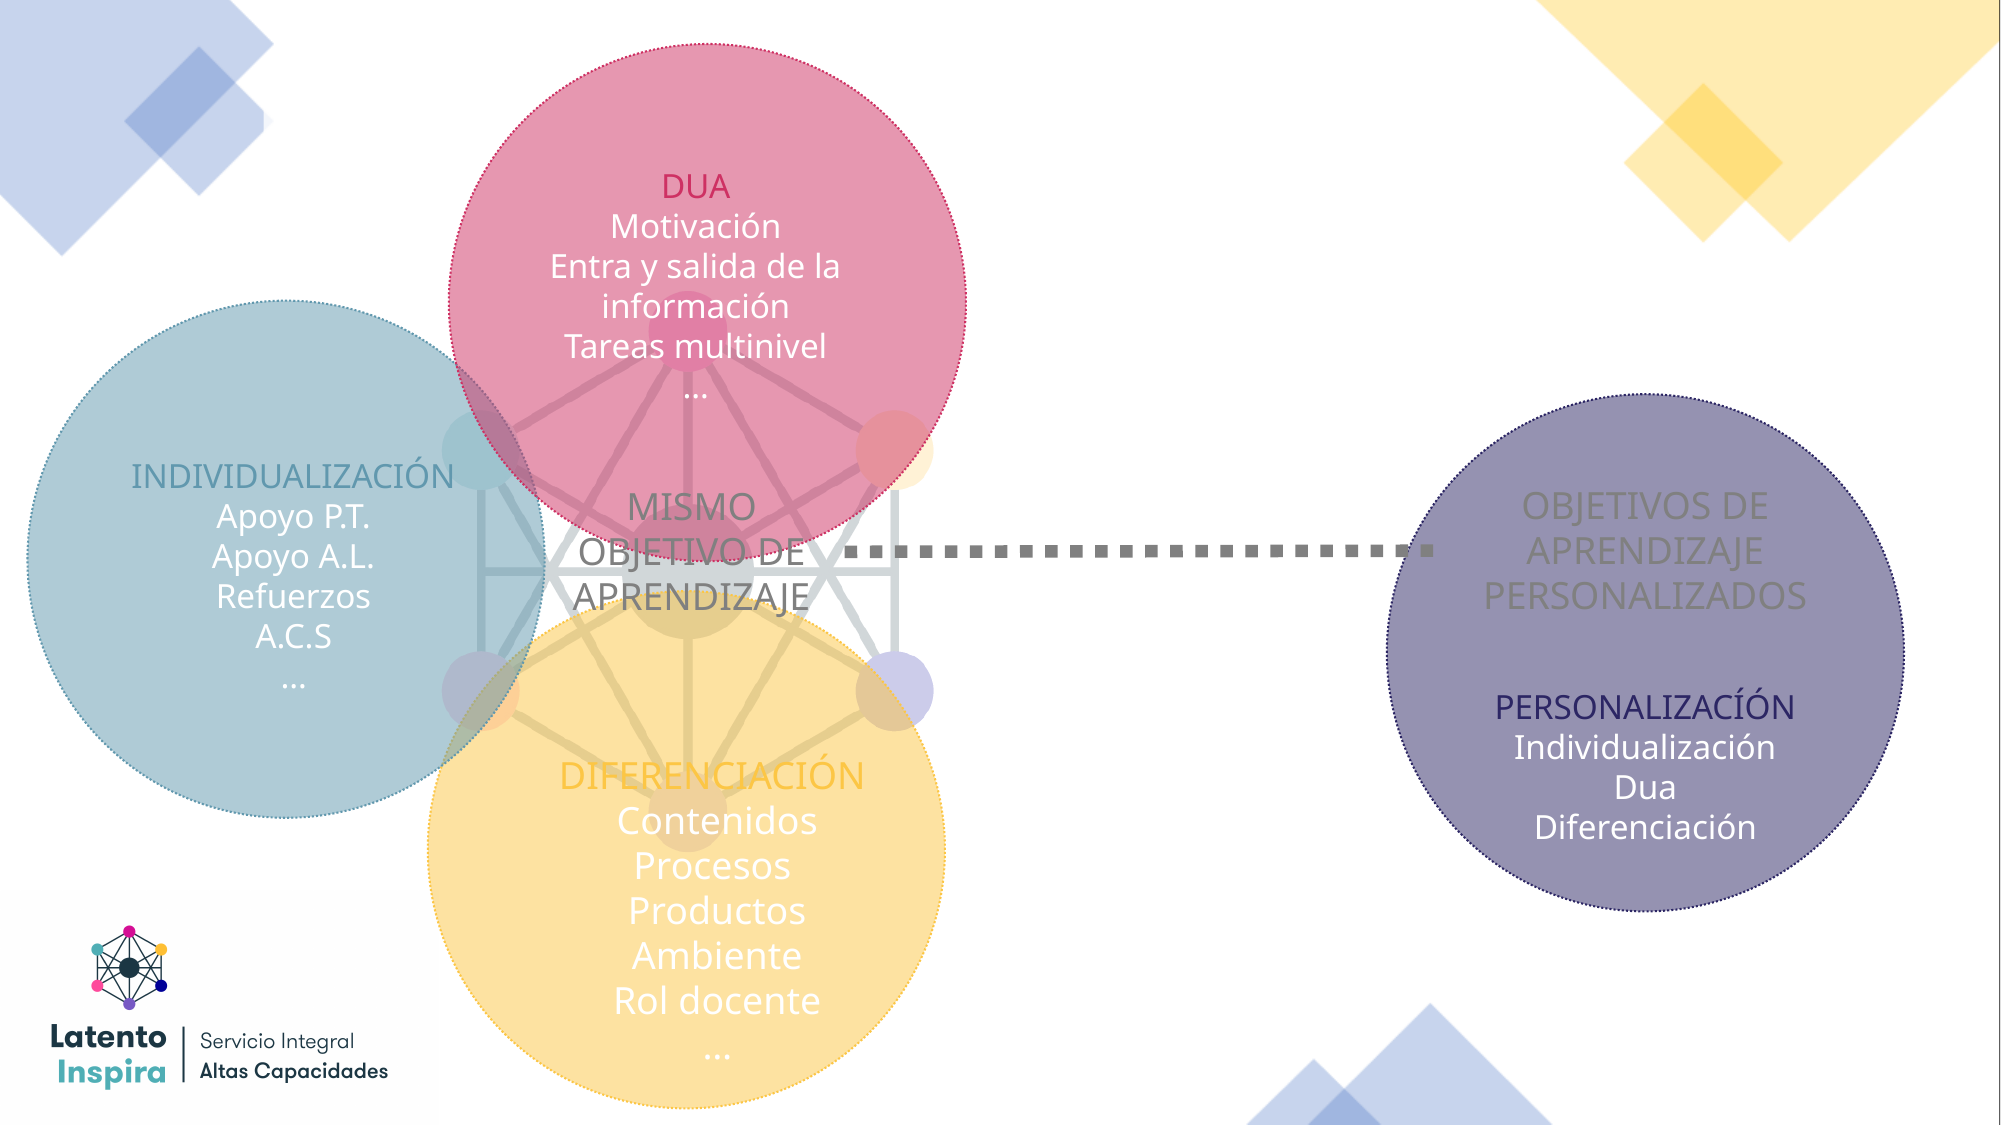

DUA
Motivación
Entra y salida de la información
Tareas multinivel
…
INDIVIDUALIZACIÓN
Apoyo P.T.
Apoyo A.L.
Refuerzos
A.C.S
…
OBJETIVOS DE APRENDIZAJE PERSONALIZADOS
MISMO
OBJETIVO DE APRENDIZAJE
PERSONALIZACÍÓN
Individualización
Dua
Diferenciación
DIFERENCIACIÓN
Contenidos
Procesos
Productos Ambiente
Rol docente
…